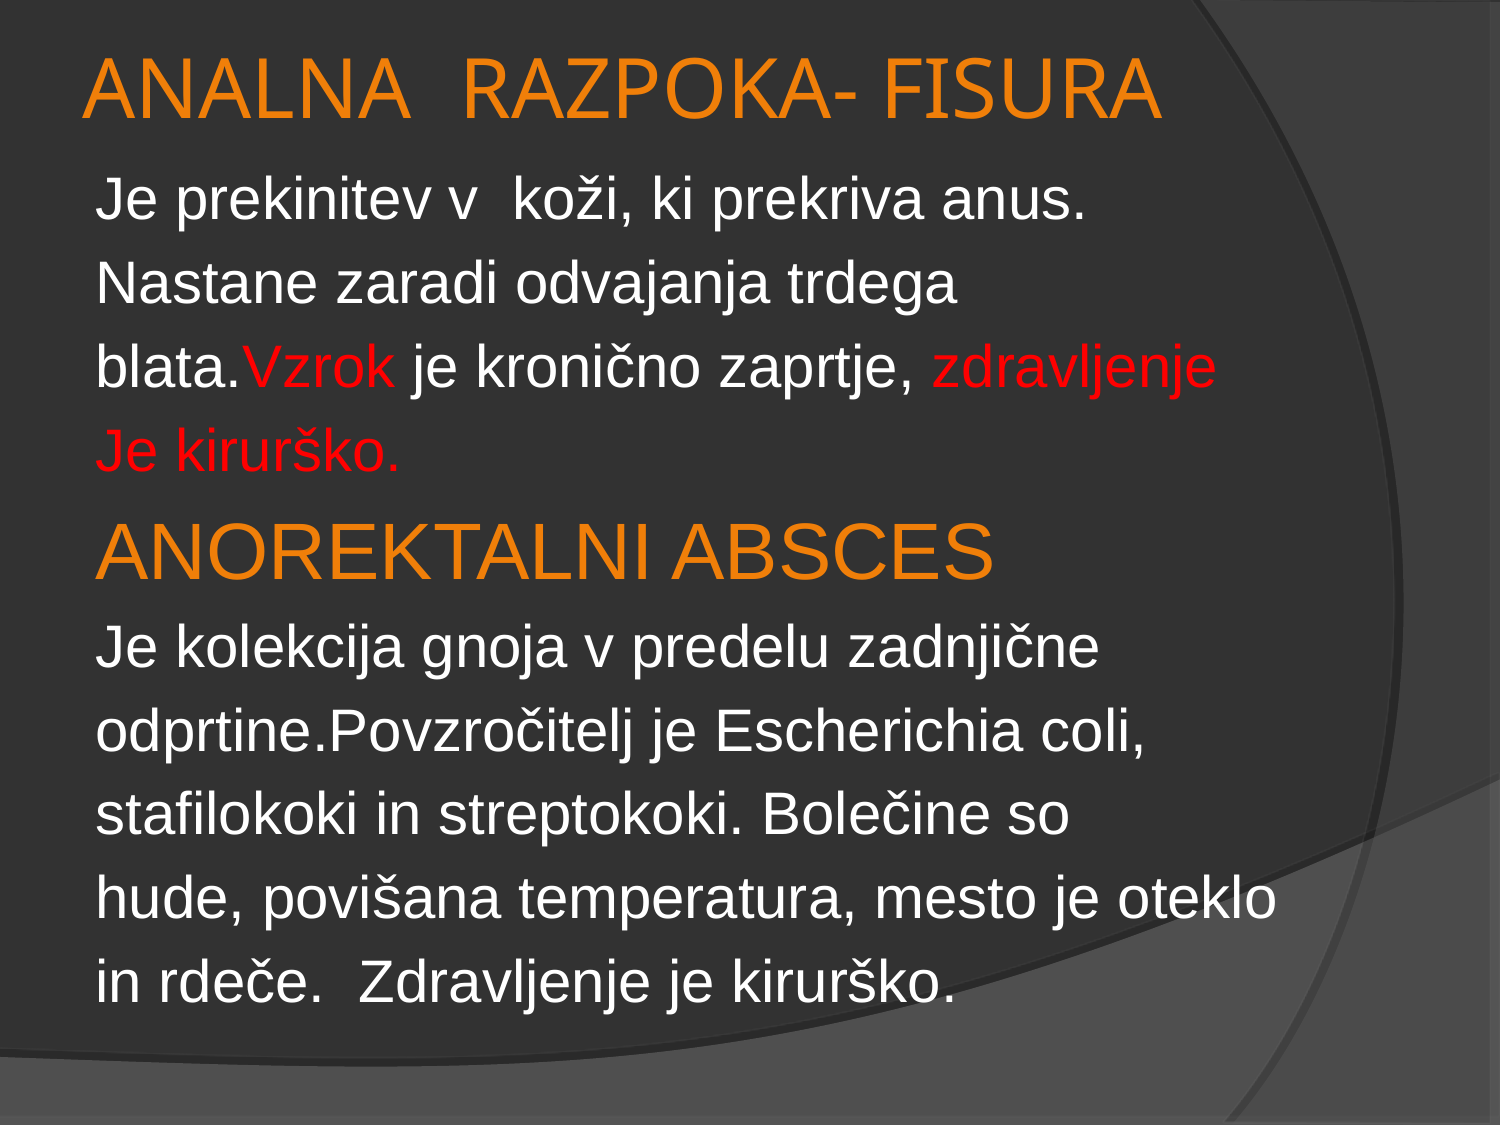

# ANALNA RAZPOKA- FISURA
Je prekinitev v koži, ki prekriva anus.
Nastane zaradi odvajanja trdega
blata.Vzrok je kronično zaprtje, zdravljenje
Je kirurško.
ANOREKTALNI ABSCES
Je kolekcija gnoja v predelu zadnjične
odprtine.Povzročitelj je Escherichia coli,
stafilokoki in streptokoki. Bolečine so
hude, povišana temperatura, mesto je oteklo
in rdeče. Zdravljenje je kirurško.